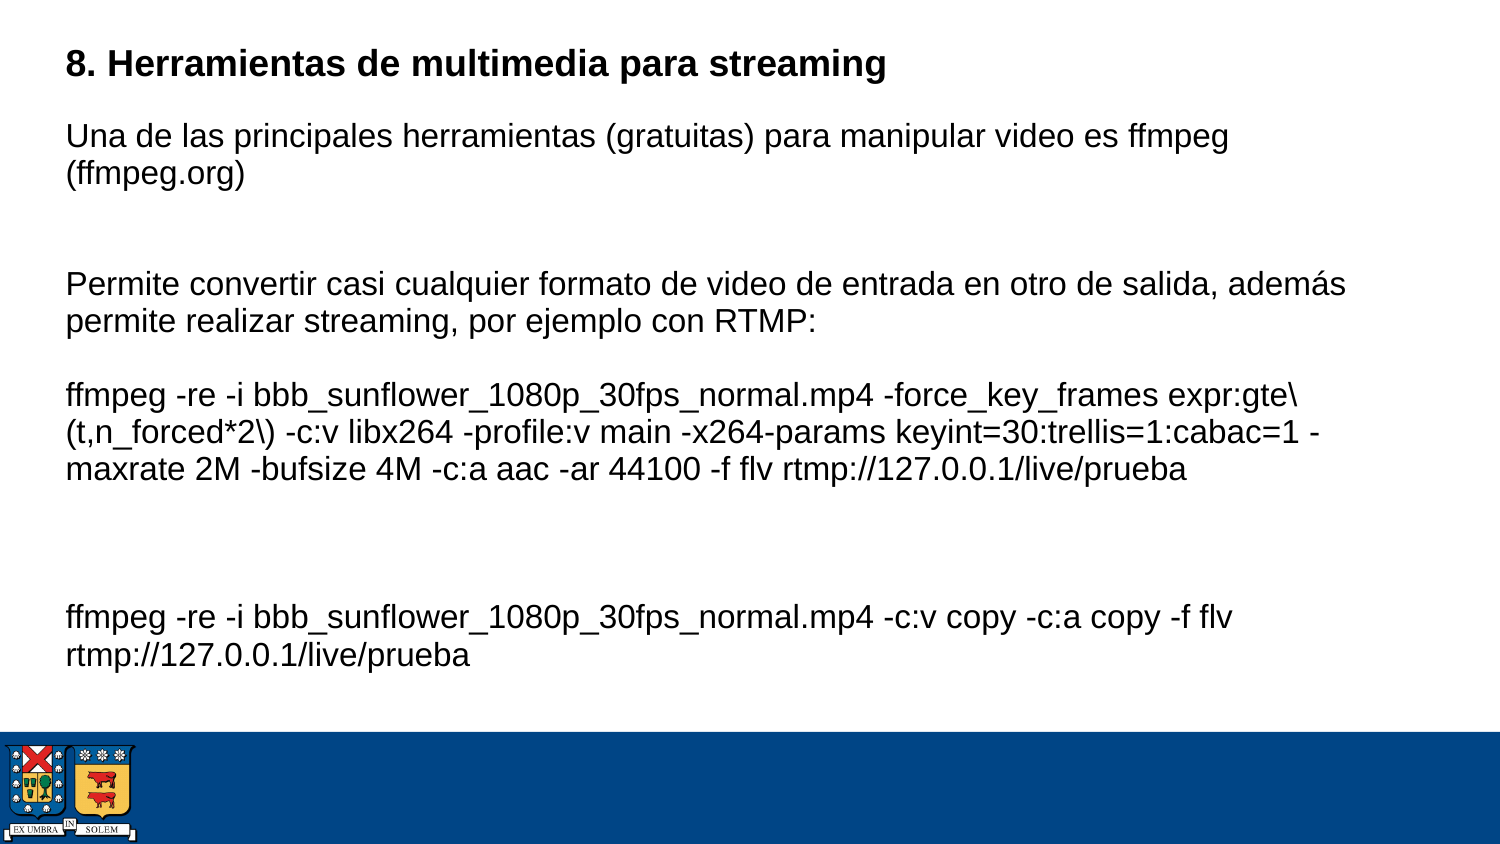

8. Herramientas de multimedia para streaming
Una de las principales herramientas (gratuitas) para manipular video es ffmpeg (ffmpeg.org)
Permite convertir casi cualquier formato de video de entrada en otro de salida, además permite realizar streaming, por ejemplo con RTMP:
ffmpeg -re -i bbb_sunflower_1080p_30fps_normal.mp4 -force_key_frames expr:gte\(t,n_forced*2\) -c:v libx264 -profile:v main -x264-params keyint=30:trellis=1:cabac=1 -maxrate 2M -bufsize 4M -c:a aac -ar 44100 -f flv rtmp://127.0.0.1/live/prueba
ffmpeg -re -i bbb_sunflower_1080p_30fps_normal.mp4 -c:v copy -c:a copy -f flv rtmp://127.0.0.1/live/prueba